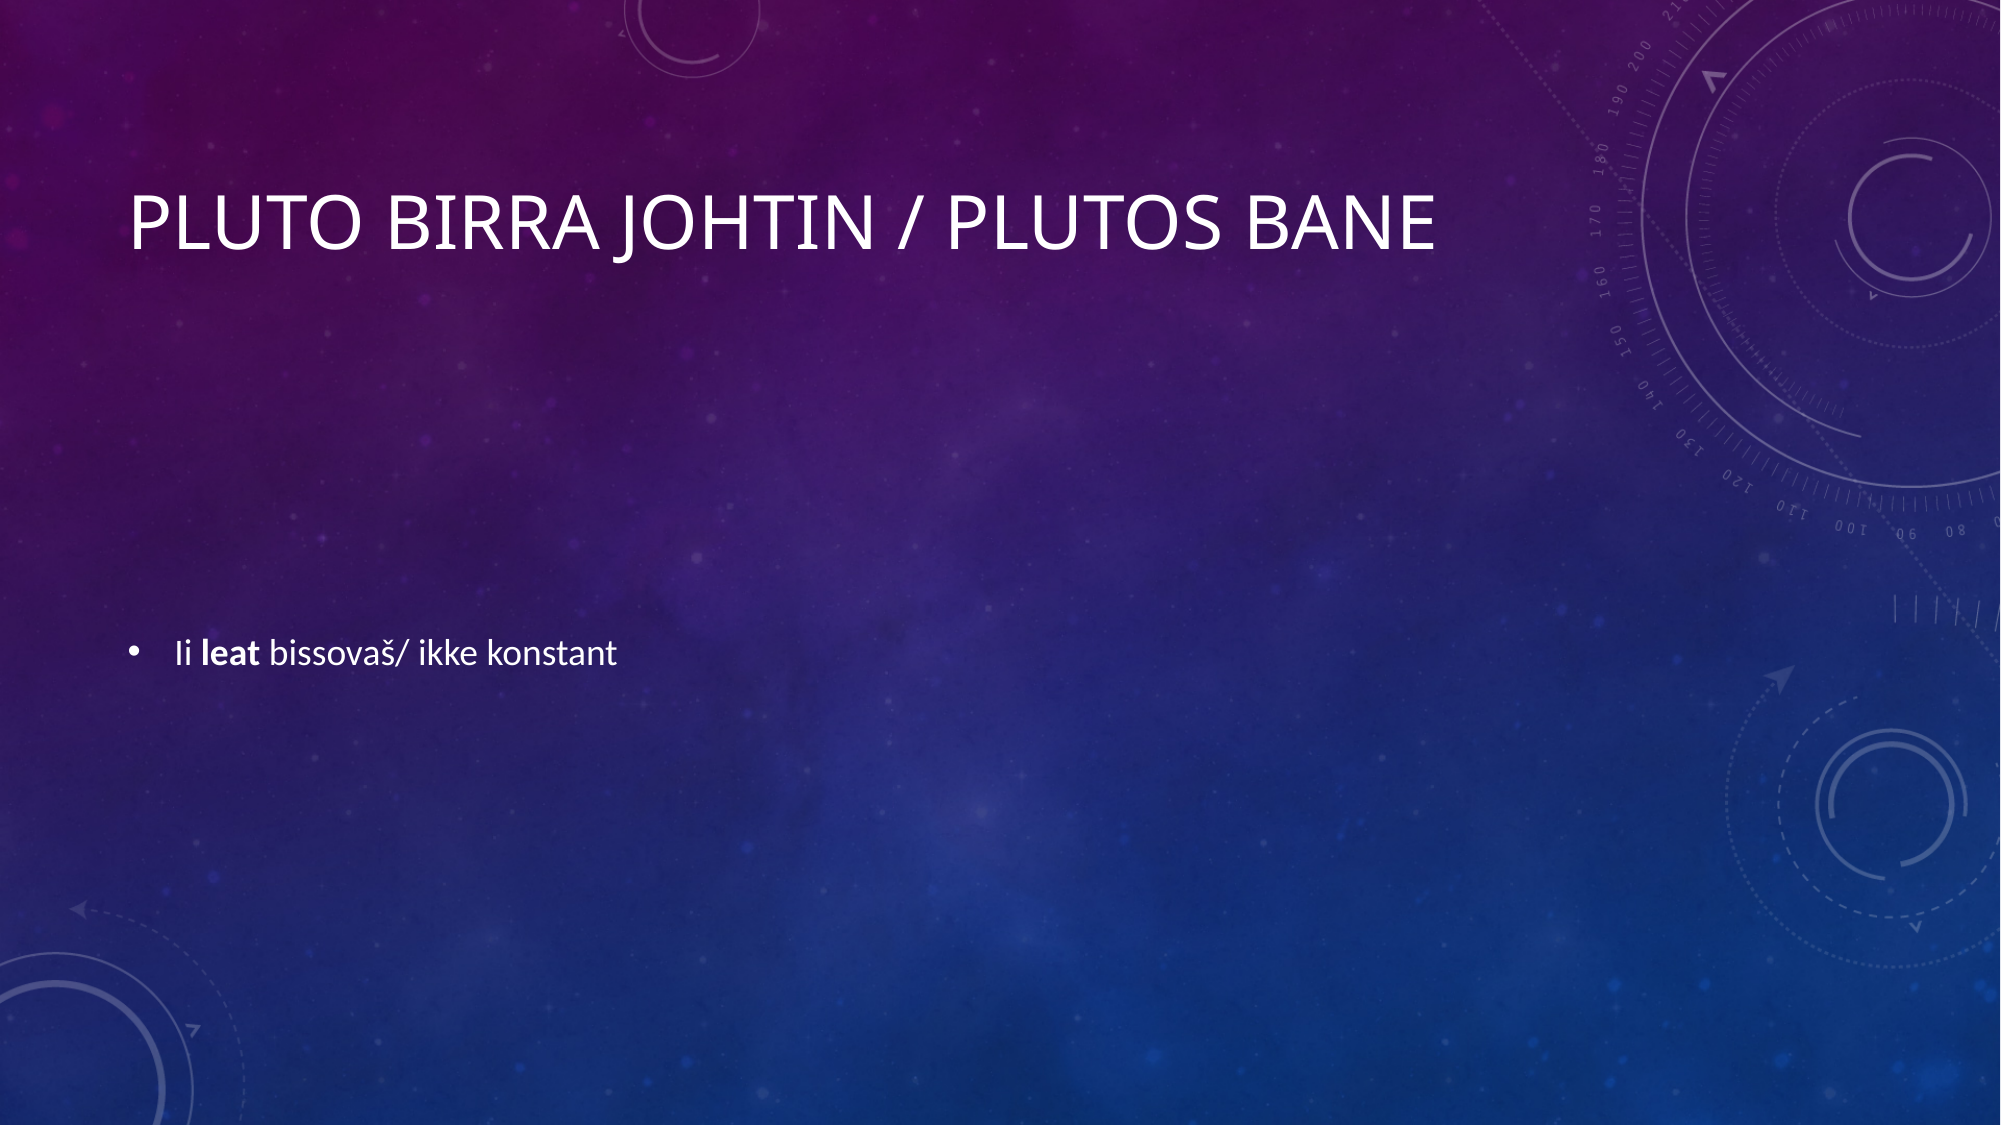

# Pluto birra johtin / Plutos bane
Ii leat bissovaš/ ikke konstant